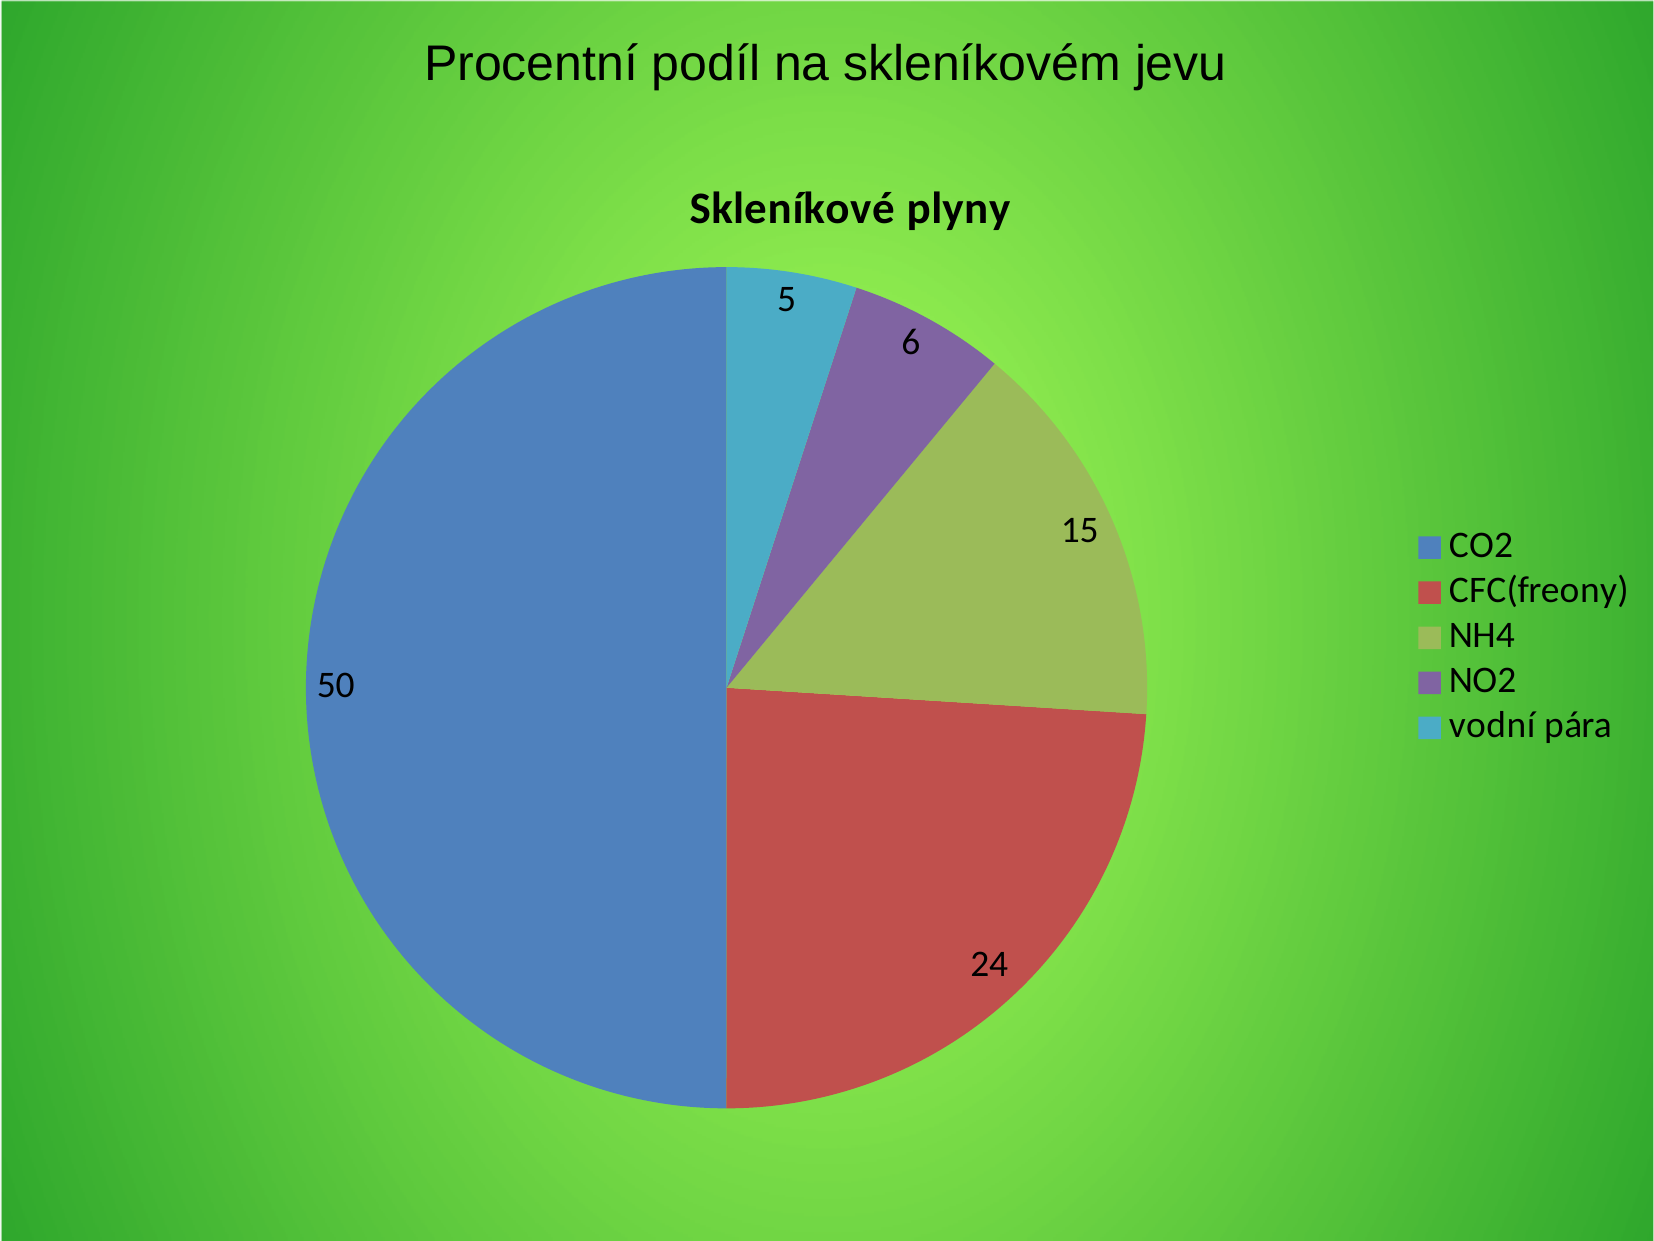

Procentní podíl na skleníkovém jevu
### Chart
| Category |
|---|
### Chart: Skleníkové plyny
| Category | Skleníkové plyny |
|---|---|
| CO2 | 50.0 |
| CFC(freony) | 24.0 |
| NH4 | 15.0 |
| NO2 | 6.0 |
| vodní pára | 5.0 |